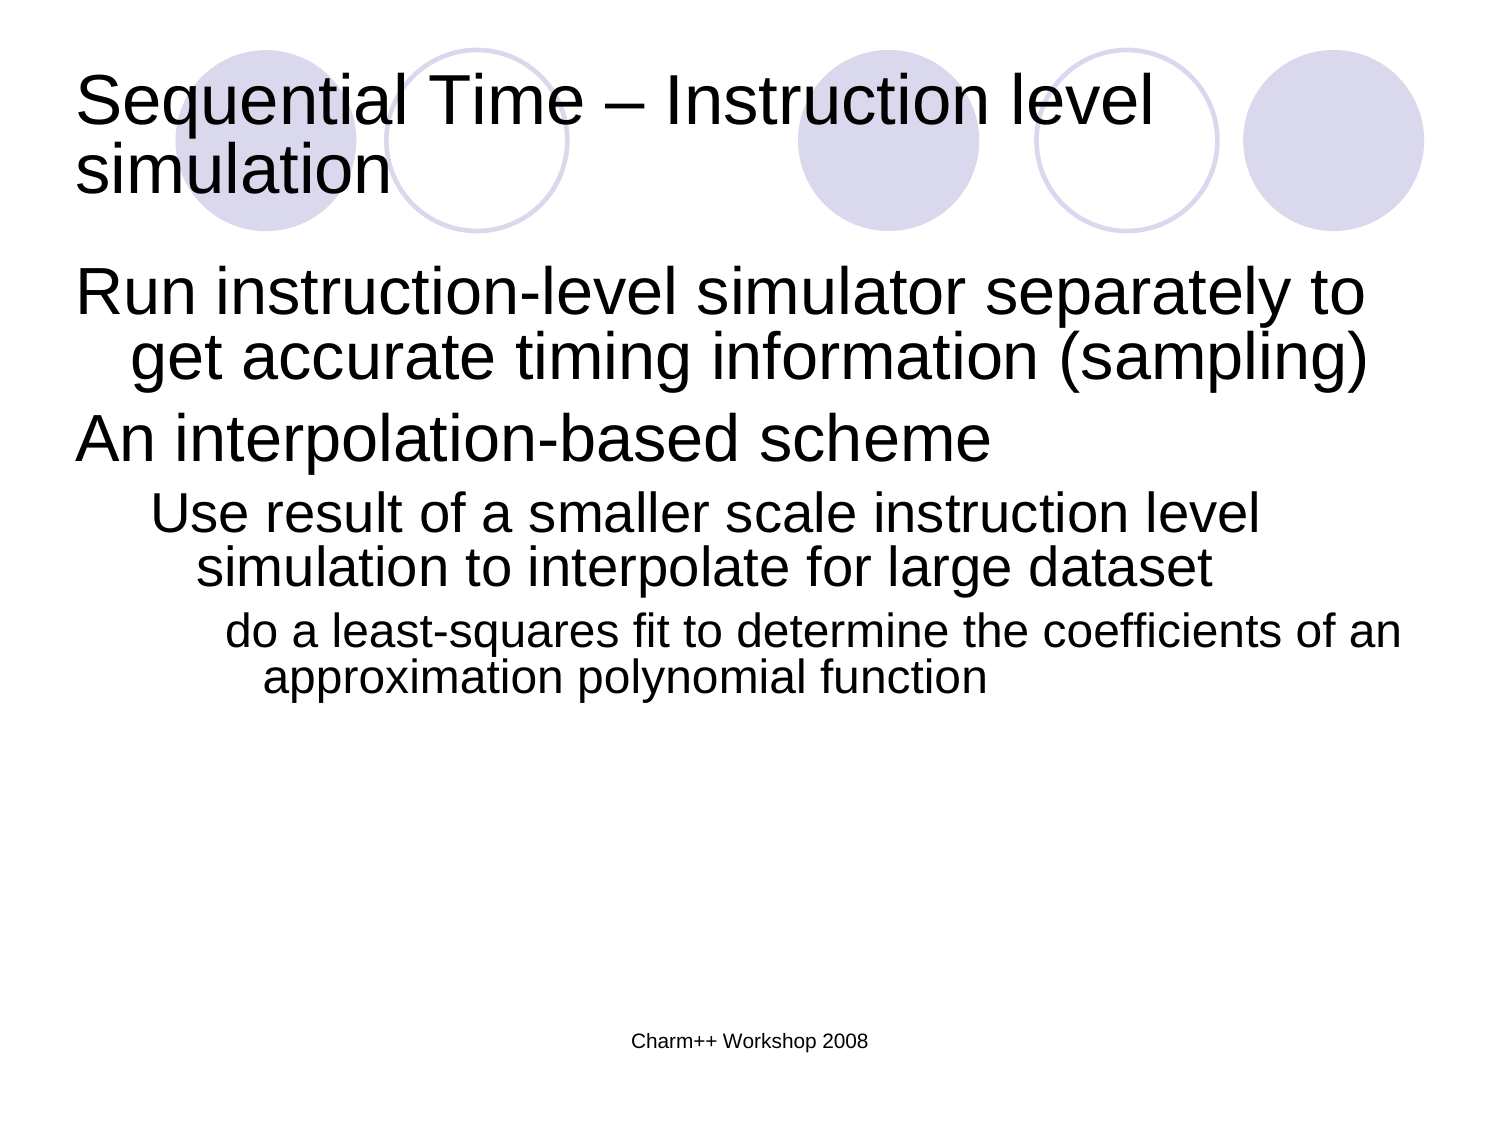

# Sequential Time – Instruction level simulation
Run instruction-level simulator separately to get accurate timing information (sampling)
An interpolation-based scheme
Use result of a smaller scale instruction level simulation to interpolate for large dataset
do a least-squares fit to determine the coefficients of an approximation polynomial function
Charm++ Workshop 2008